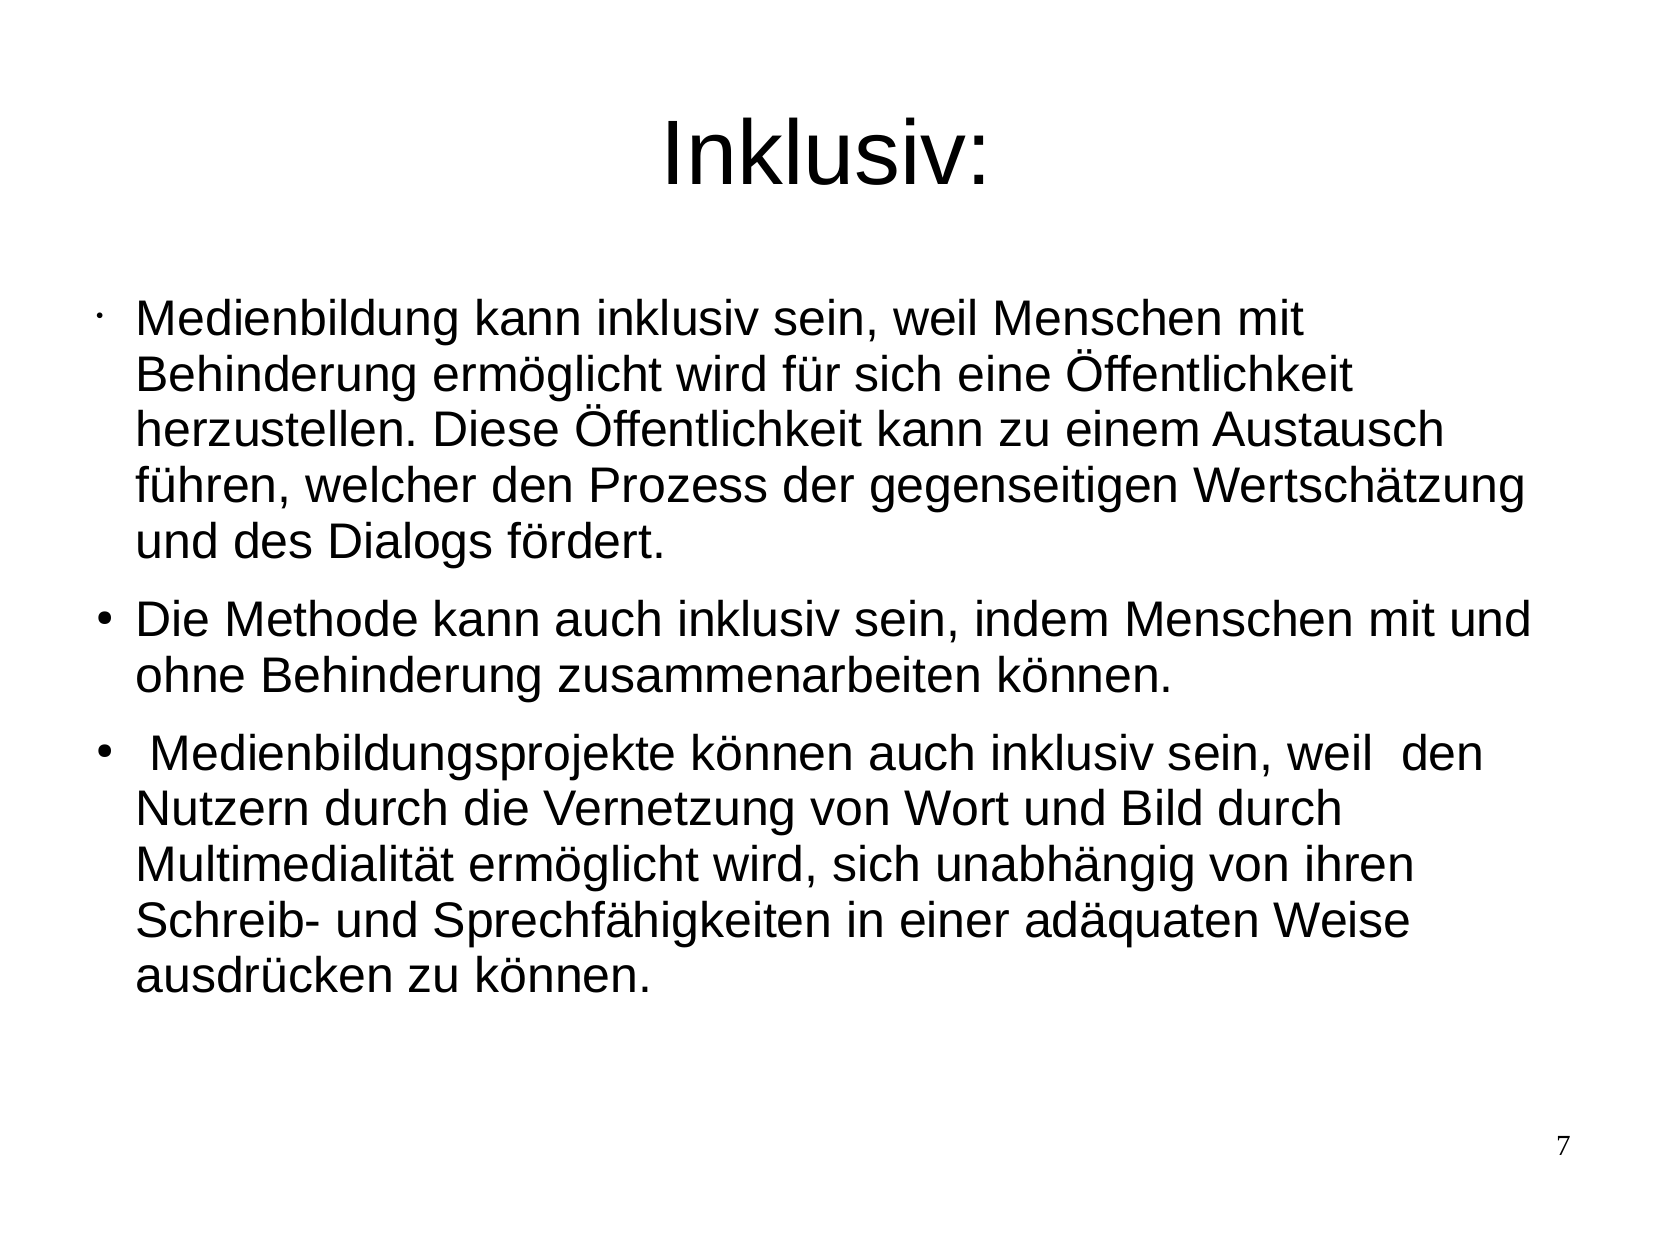

# Inklusiv:
Medienbildung kann inklusiv sein, weil Menschen mit Behinderung ermöglicht wird für sich eine Öffentlichkeit herzustellen. Diese Öffentlichkeit kann zu einem Austausch führen, welcher den Prozess der gegenseitigen Wertschätzung und des Dialogs fördert.
Die Methode kann auch inklusiv sein, indem Menschen mit und ohne Behinderung zusammenarbeiten können.
 Medienbildungsprojekte können auch inklusiv sein, weil den Nutzern durch die Vernetzung von Wort und Bild durch Multimedialität ermöglicht wird, sich unabhängig von ihren Schreib- und Sprechfähigkeiten in einer adäquaten Weise ausdrücken zu können.
7